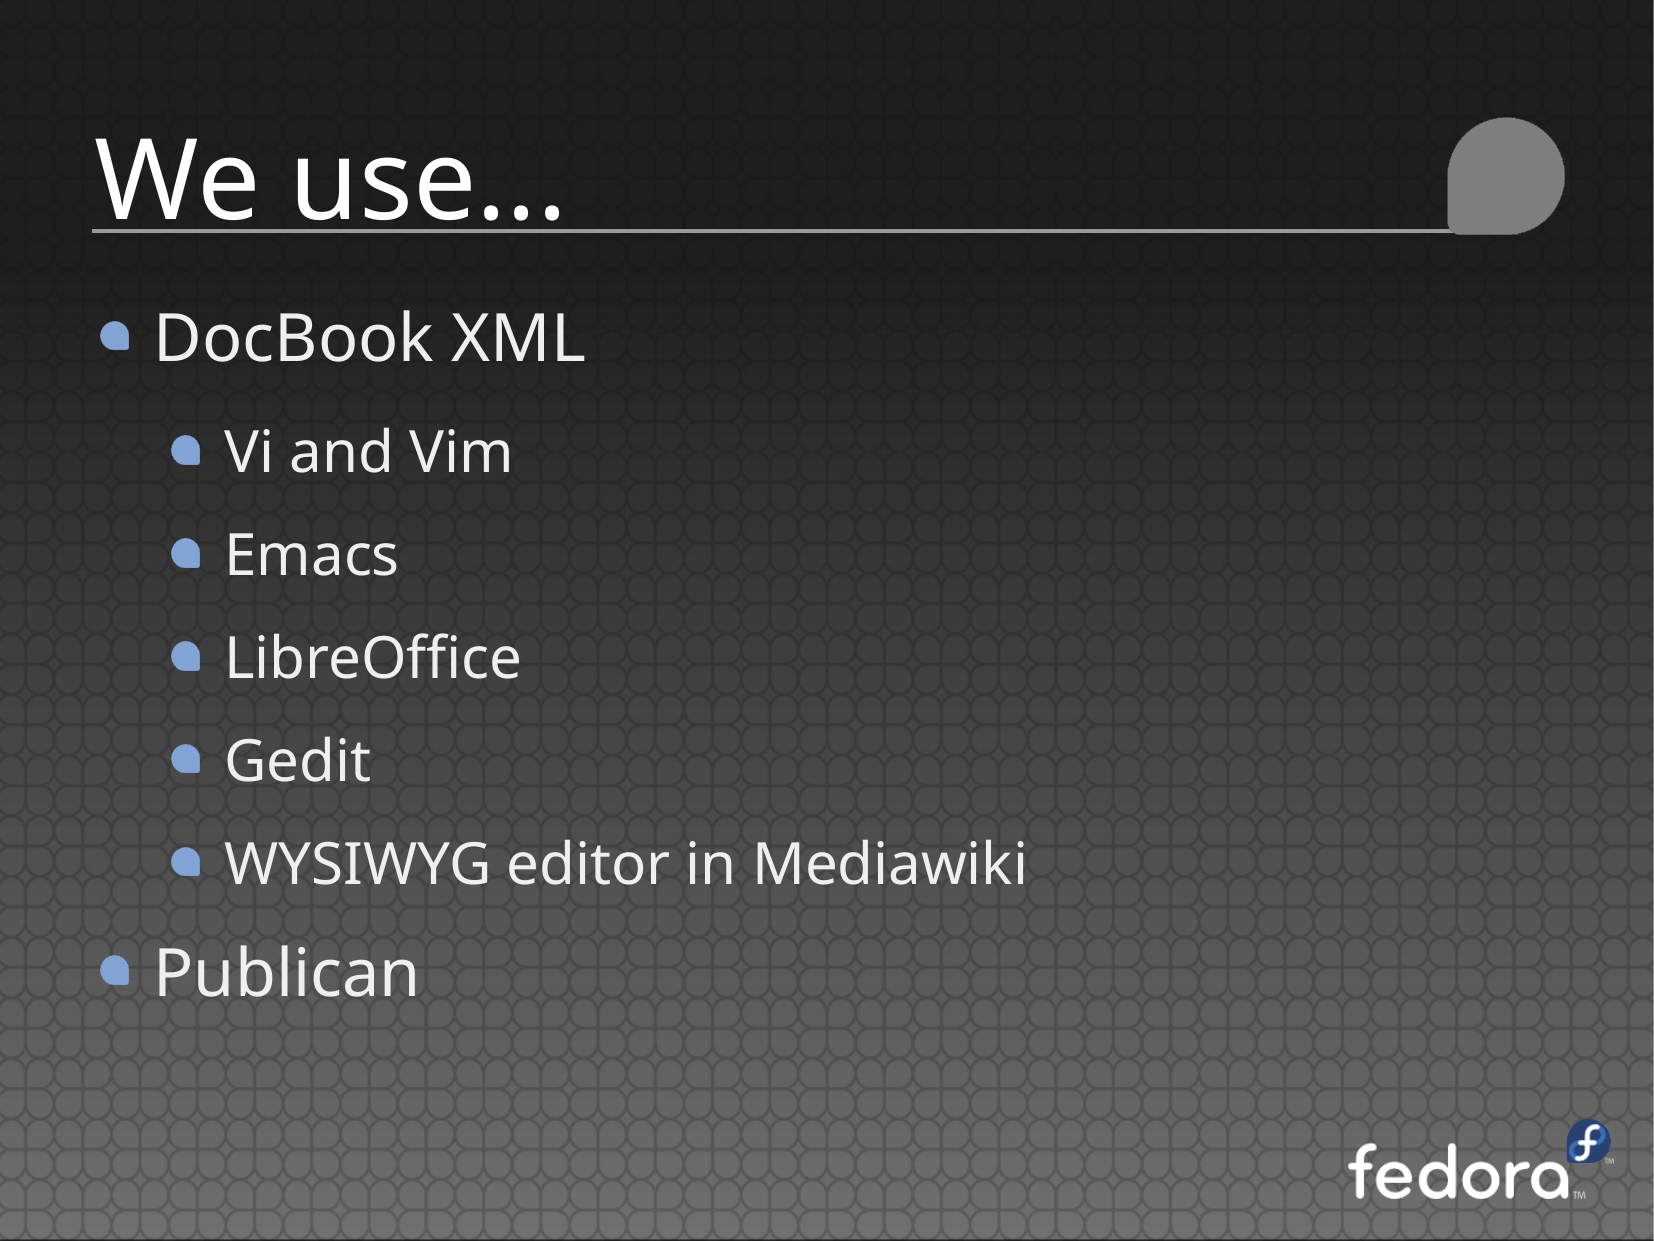

We use...
# DocBook XML
Vi and Vim
Emacs
LibreOffice
Gedit
WYSIWYG editor in Mediawiki
Publican